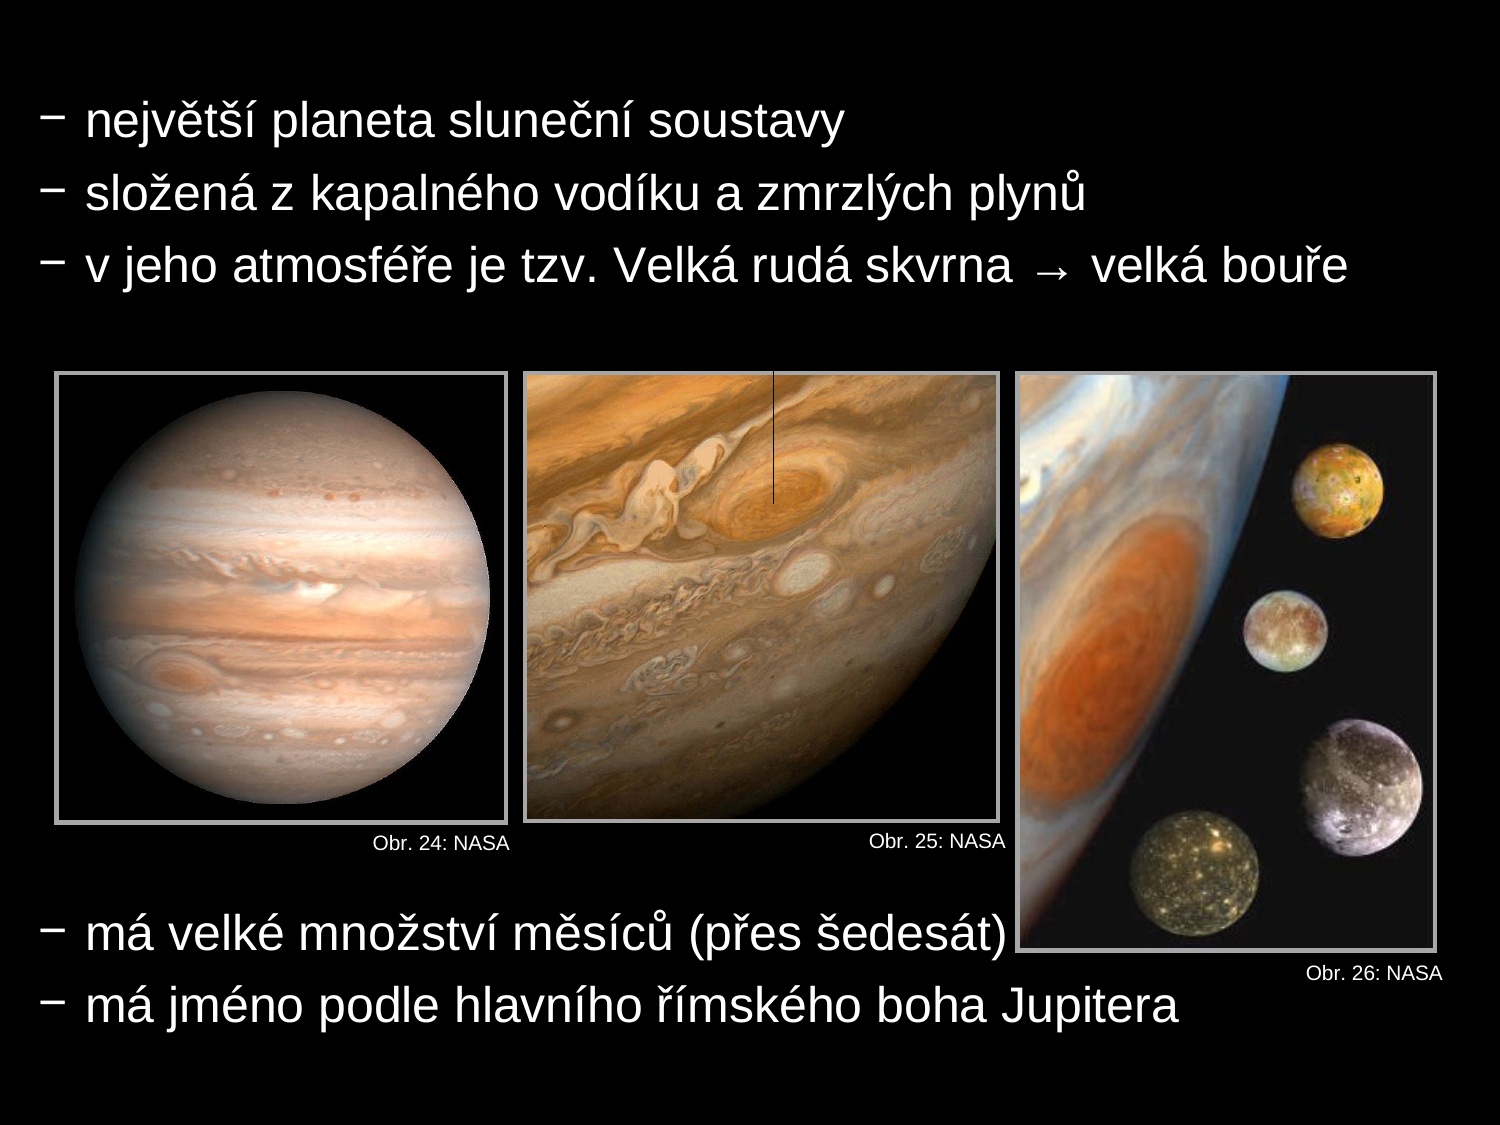

největší planeta sluneční soustavy
složená z kapalného vodíku a zmrzlých plynů
v jeho atmosféře je tzv. Velká rudá skvrna → velká bouře
má velké množství měsíců (přes šedesát)
má jméno podle hlavního římského boha Jupitera
Obr. 25: NASA
Obr. 24: NASA
Obr. 26: NASA